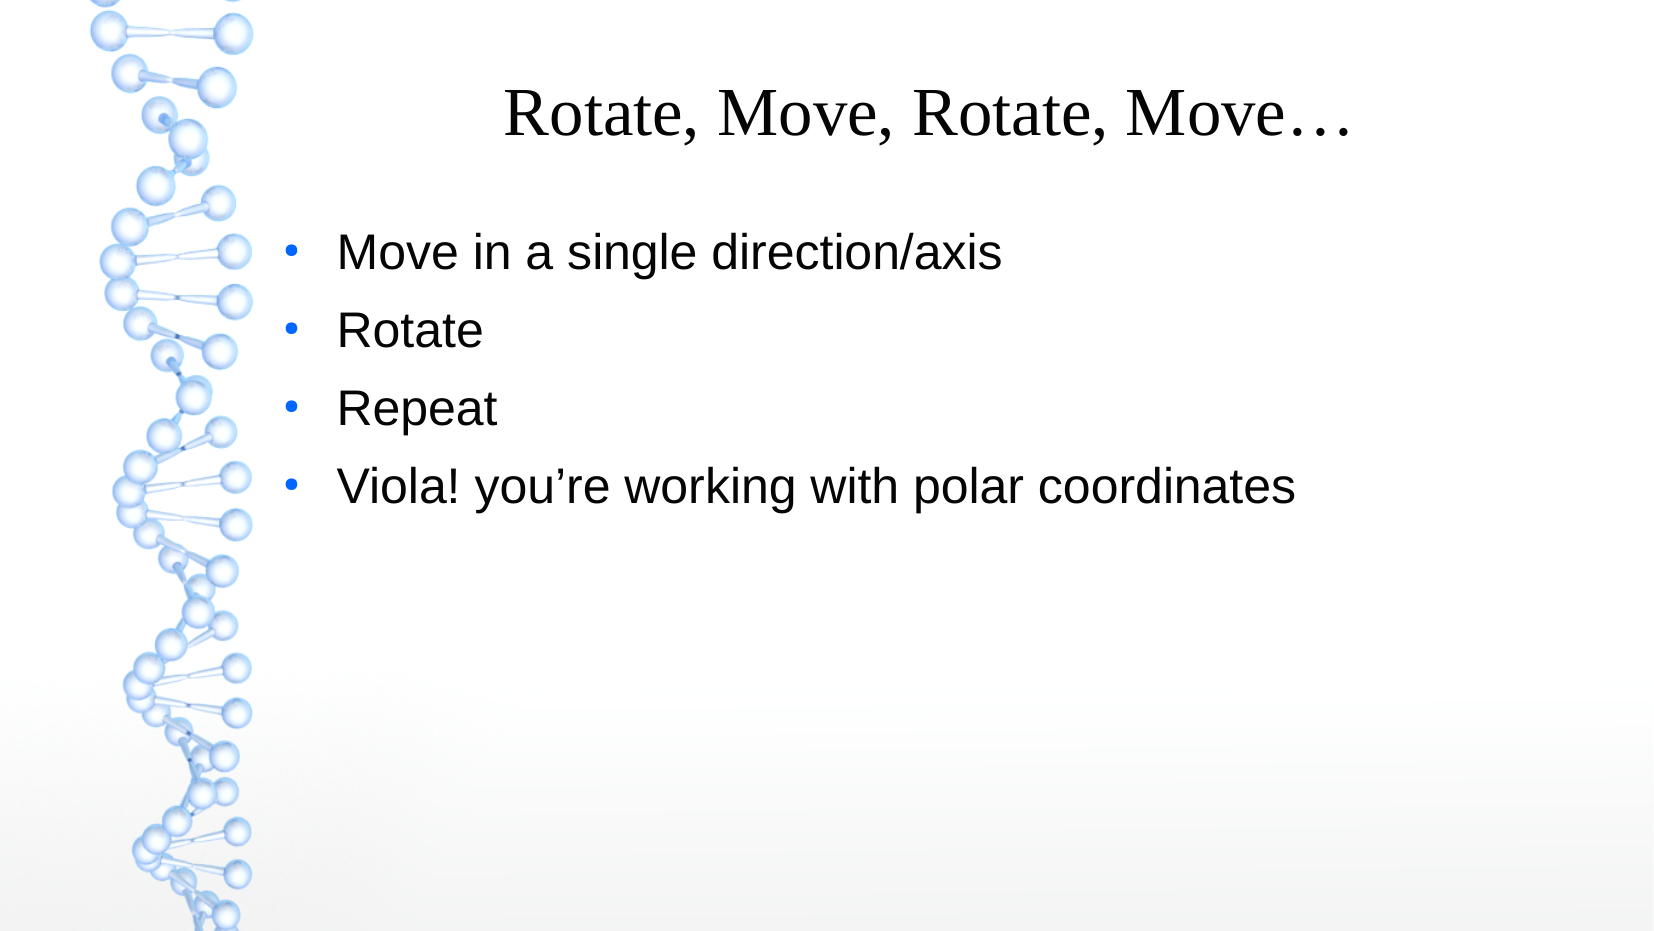

# Rotate, Move, Rotate, Move…
Move in a single direction/axis
Rotate
Repeat
Viola! you’re working with polar coordinates